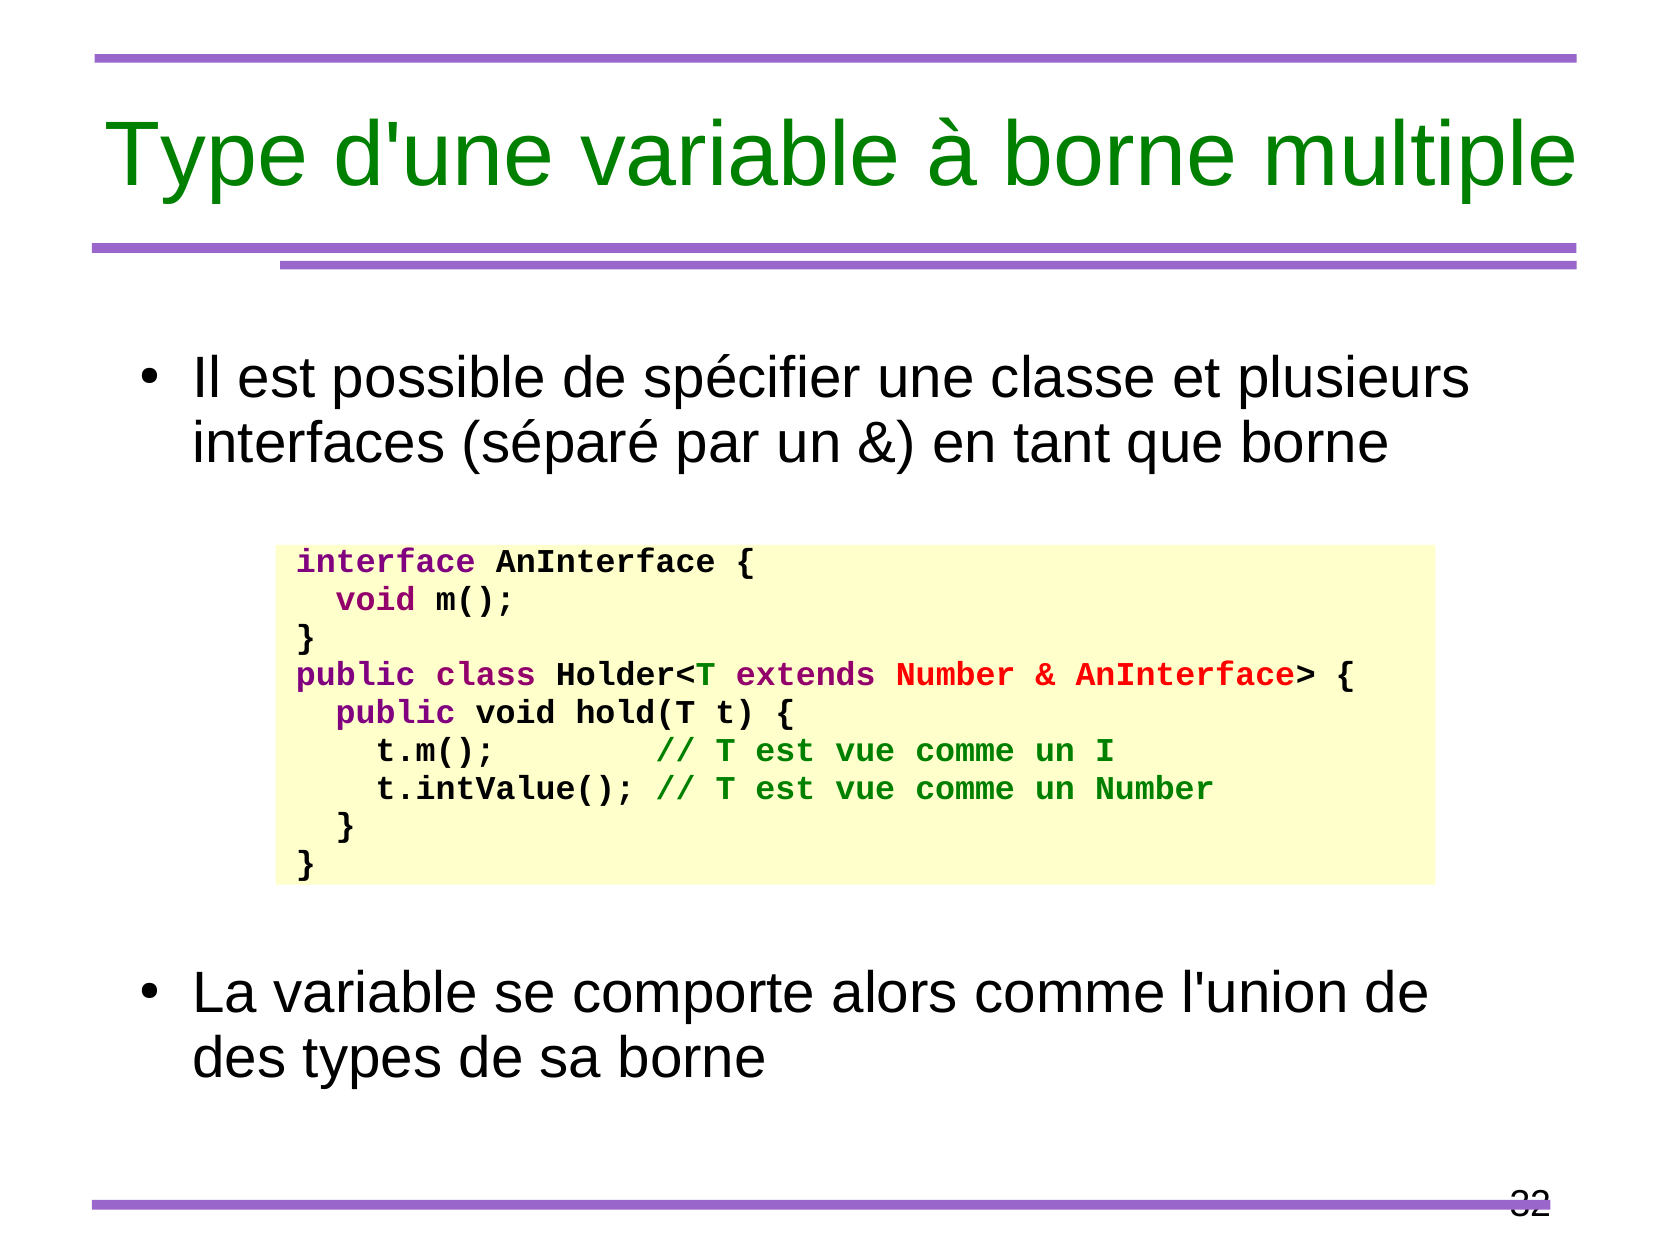

# Type d'une variable à borne multiple
Il est possible de spécifier une classe et plusieurs interfaces (séparé par un &) en tant que borne
La variable se comporte alors comme l'union de des types de sa borne
 interface AnInterface {
 void m();
 }
 public class Holder<T extends Number & AnInterface> {
 public void hold(T t) {
 t.m(); // T est vue comme un I
 t.intValue(); // T est vue comme un Number
 }
 }